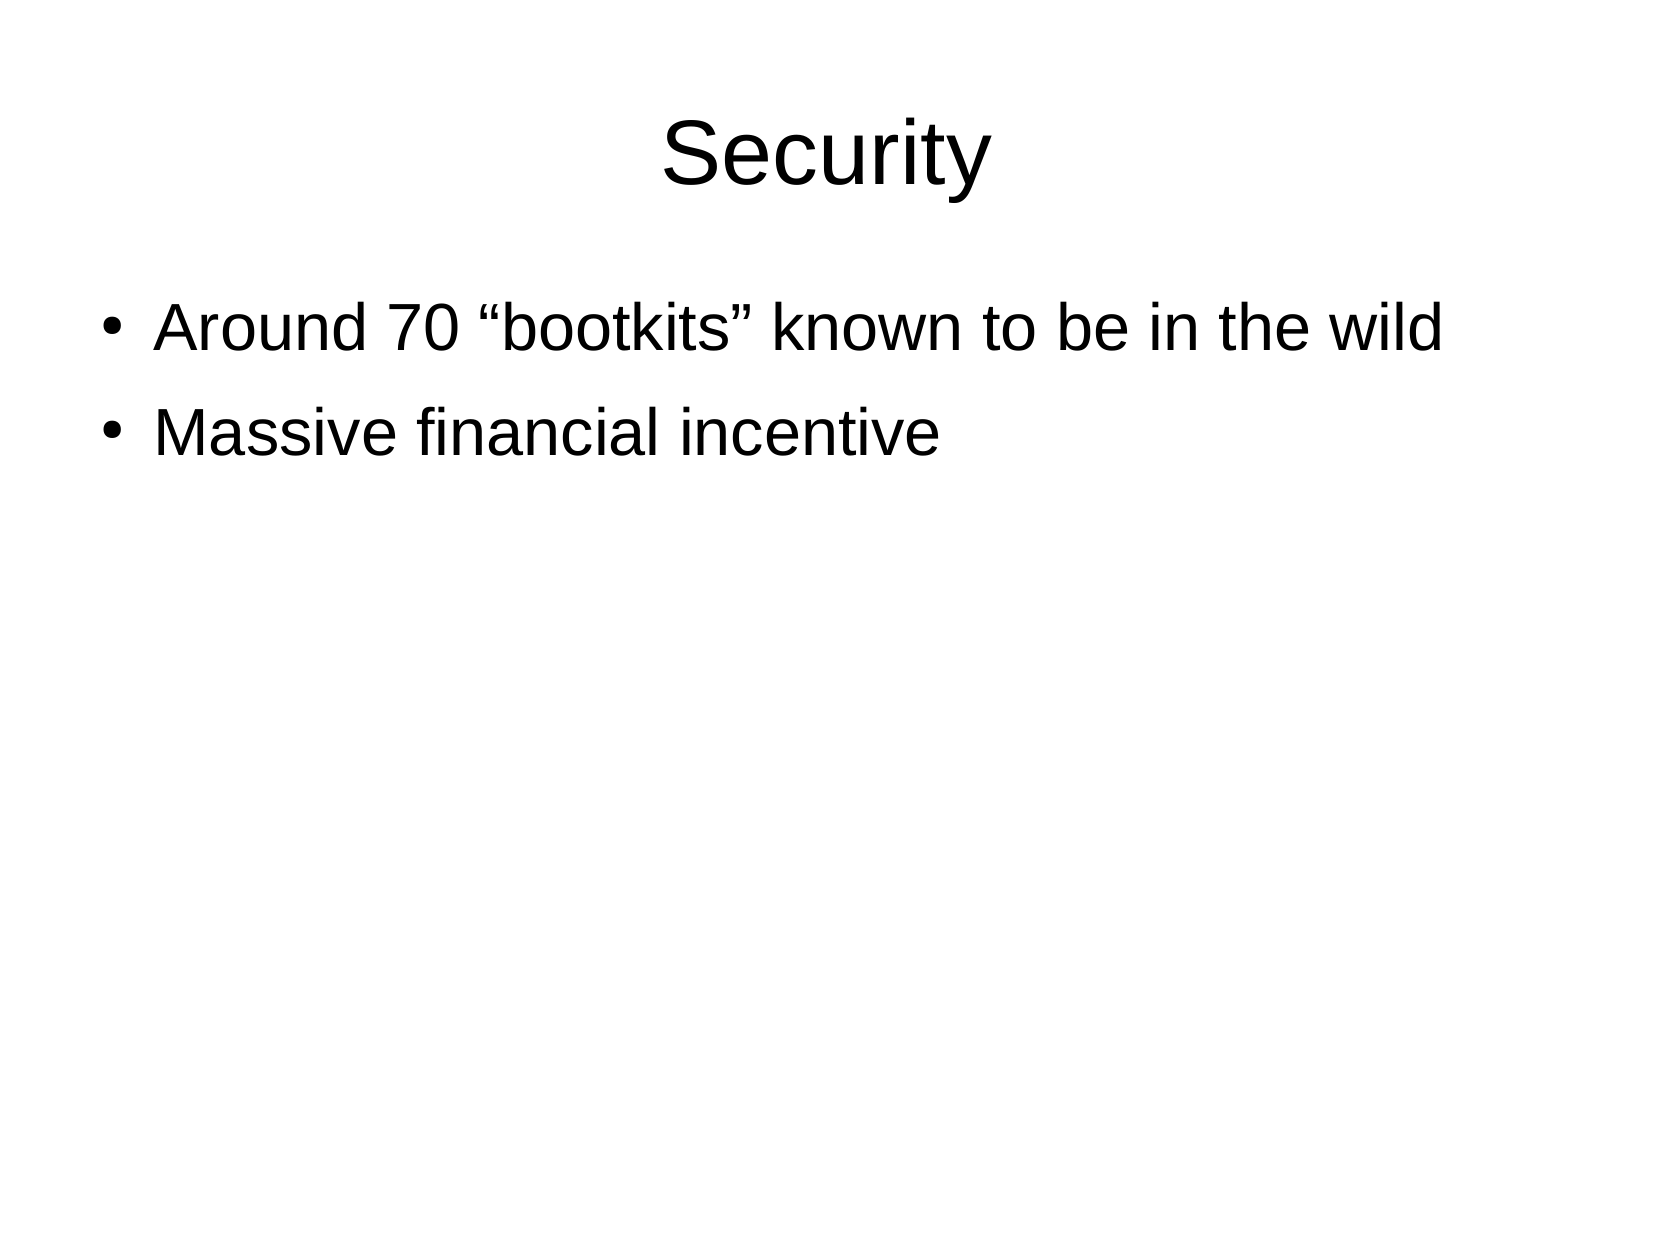

# Security
Around 70 “bootkits” known to be in the wild
Massive financial incentive